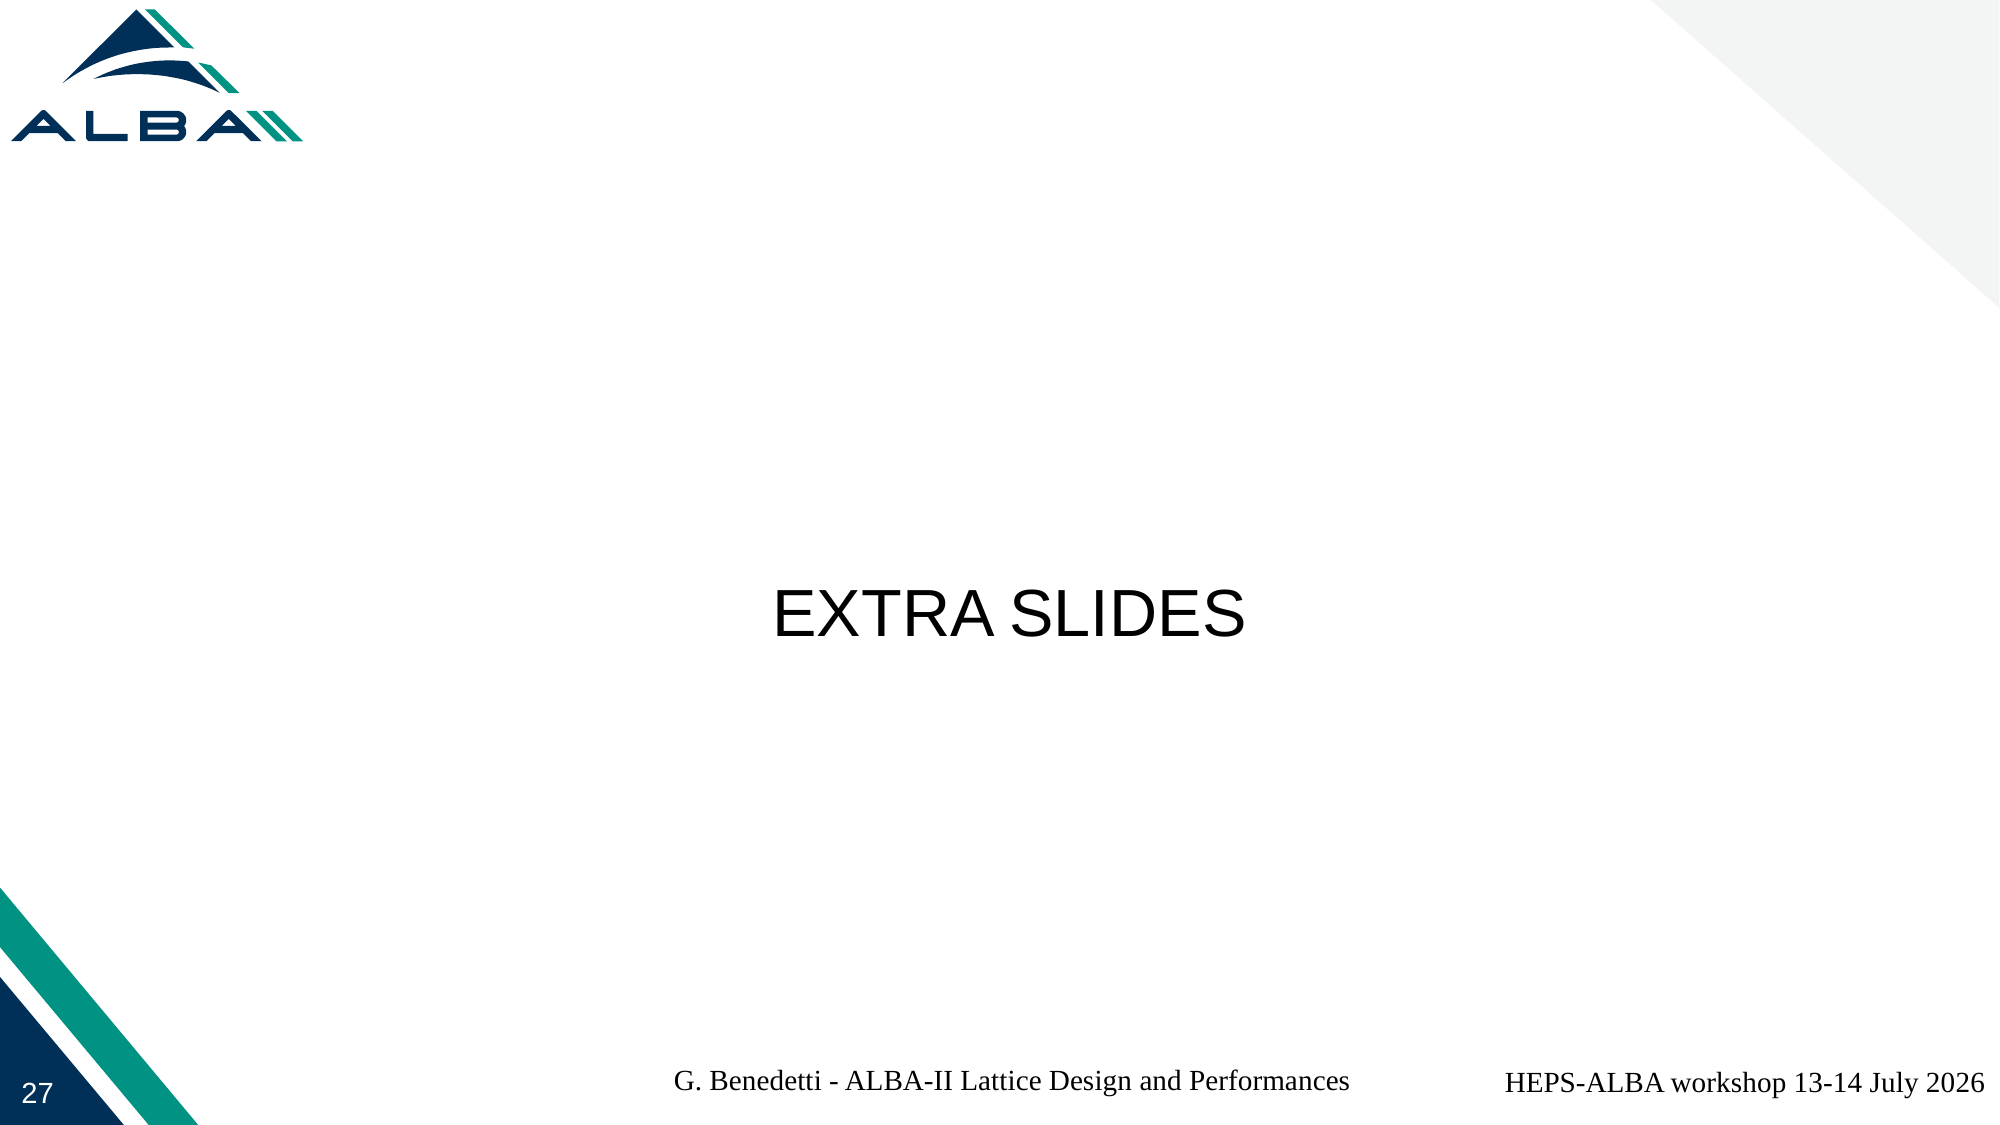

# EXTRA SLIDES
G. Benedetti - ALBA-II Lattice Design and Performances
HEPS-ALBA workshop 13-14 July 2026